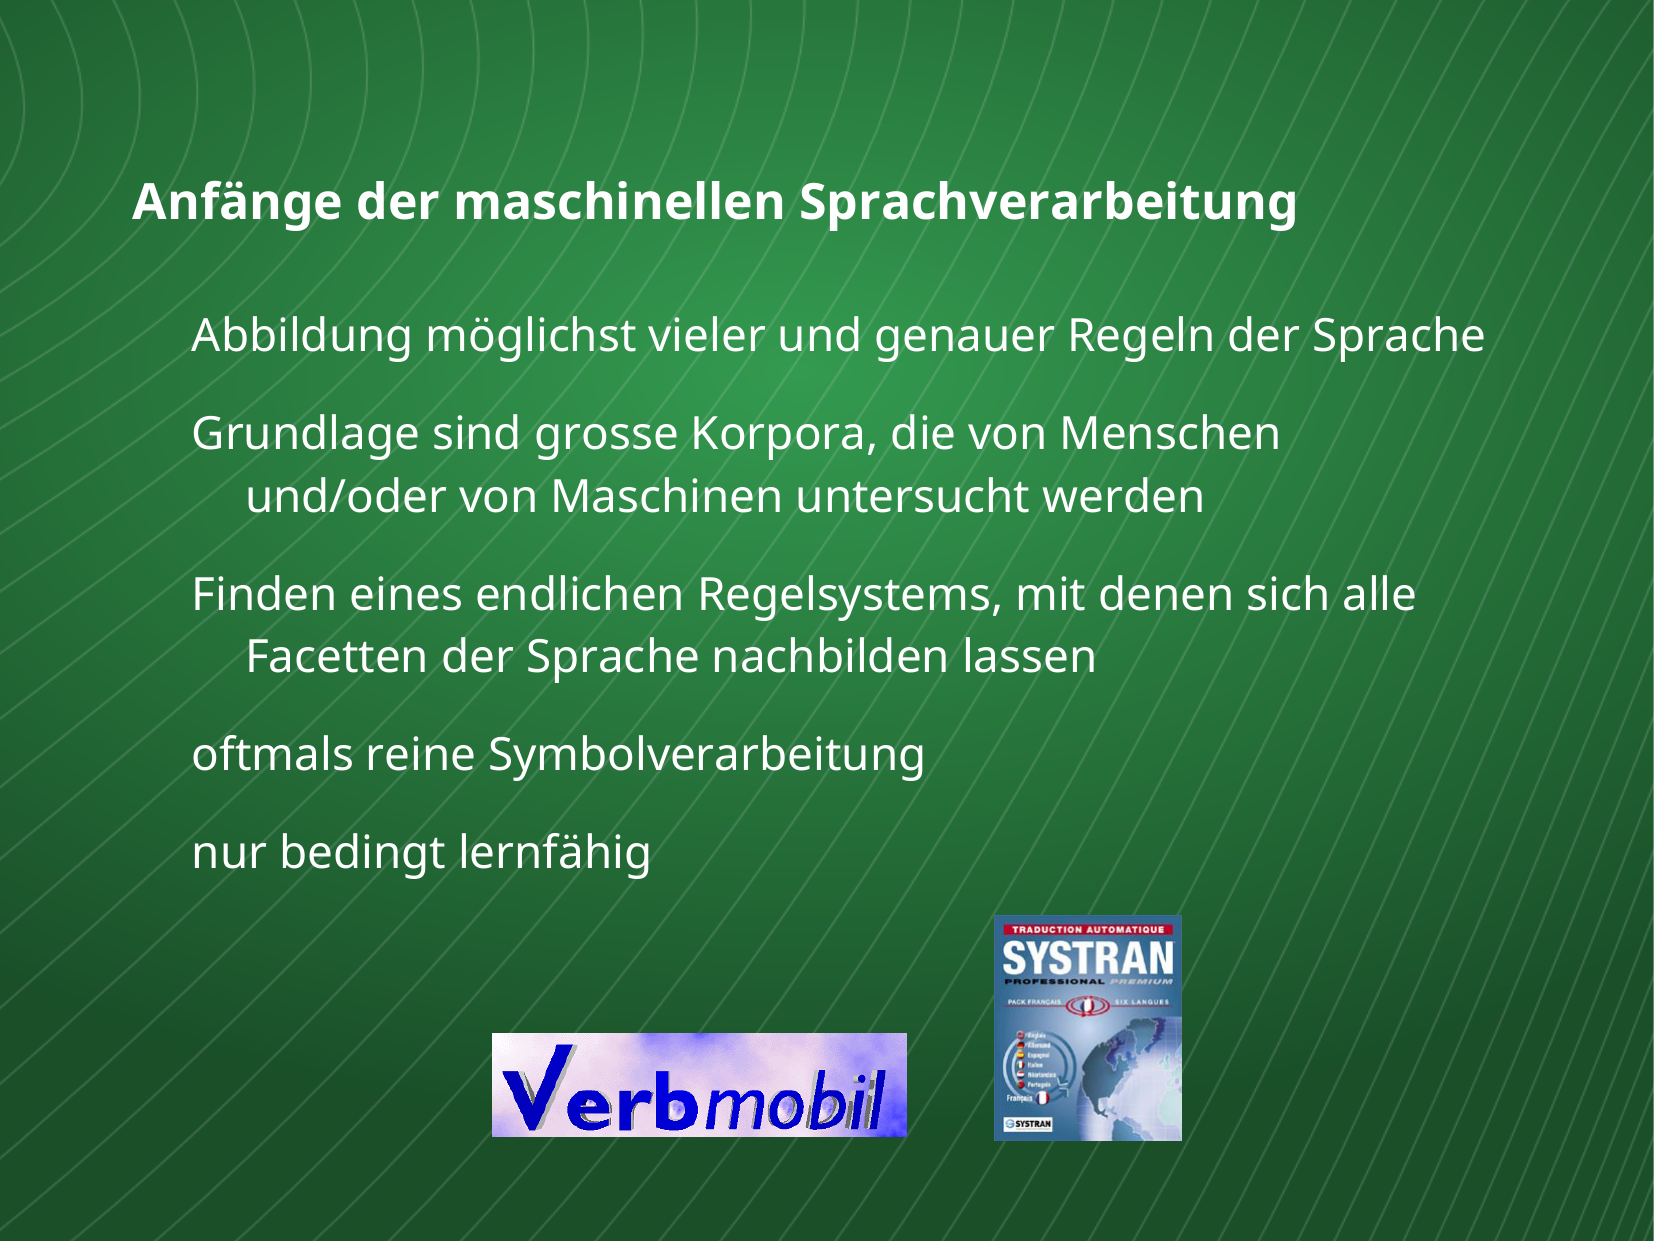

Anfänge der maschinellen Sprachverarbeitung
Abbildung möglichst vieler und genauer Regeln der Sprache
Grundlage sind grosse Korpora, die von Menschen und/oder von Maschinen untersucht werden
Finden eines endlichen Regelsystems, mit denen sich alle Facetten der Sprache nachbilden lassen
oftmals reine Symbolverarbeitung
nur bedingt lernfähig